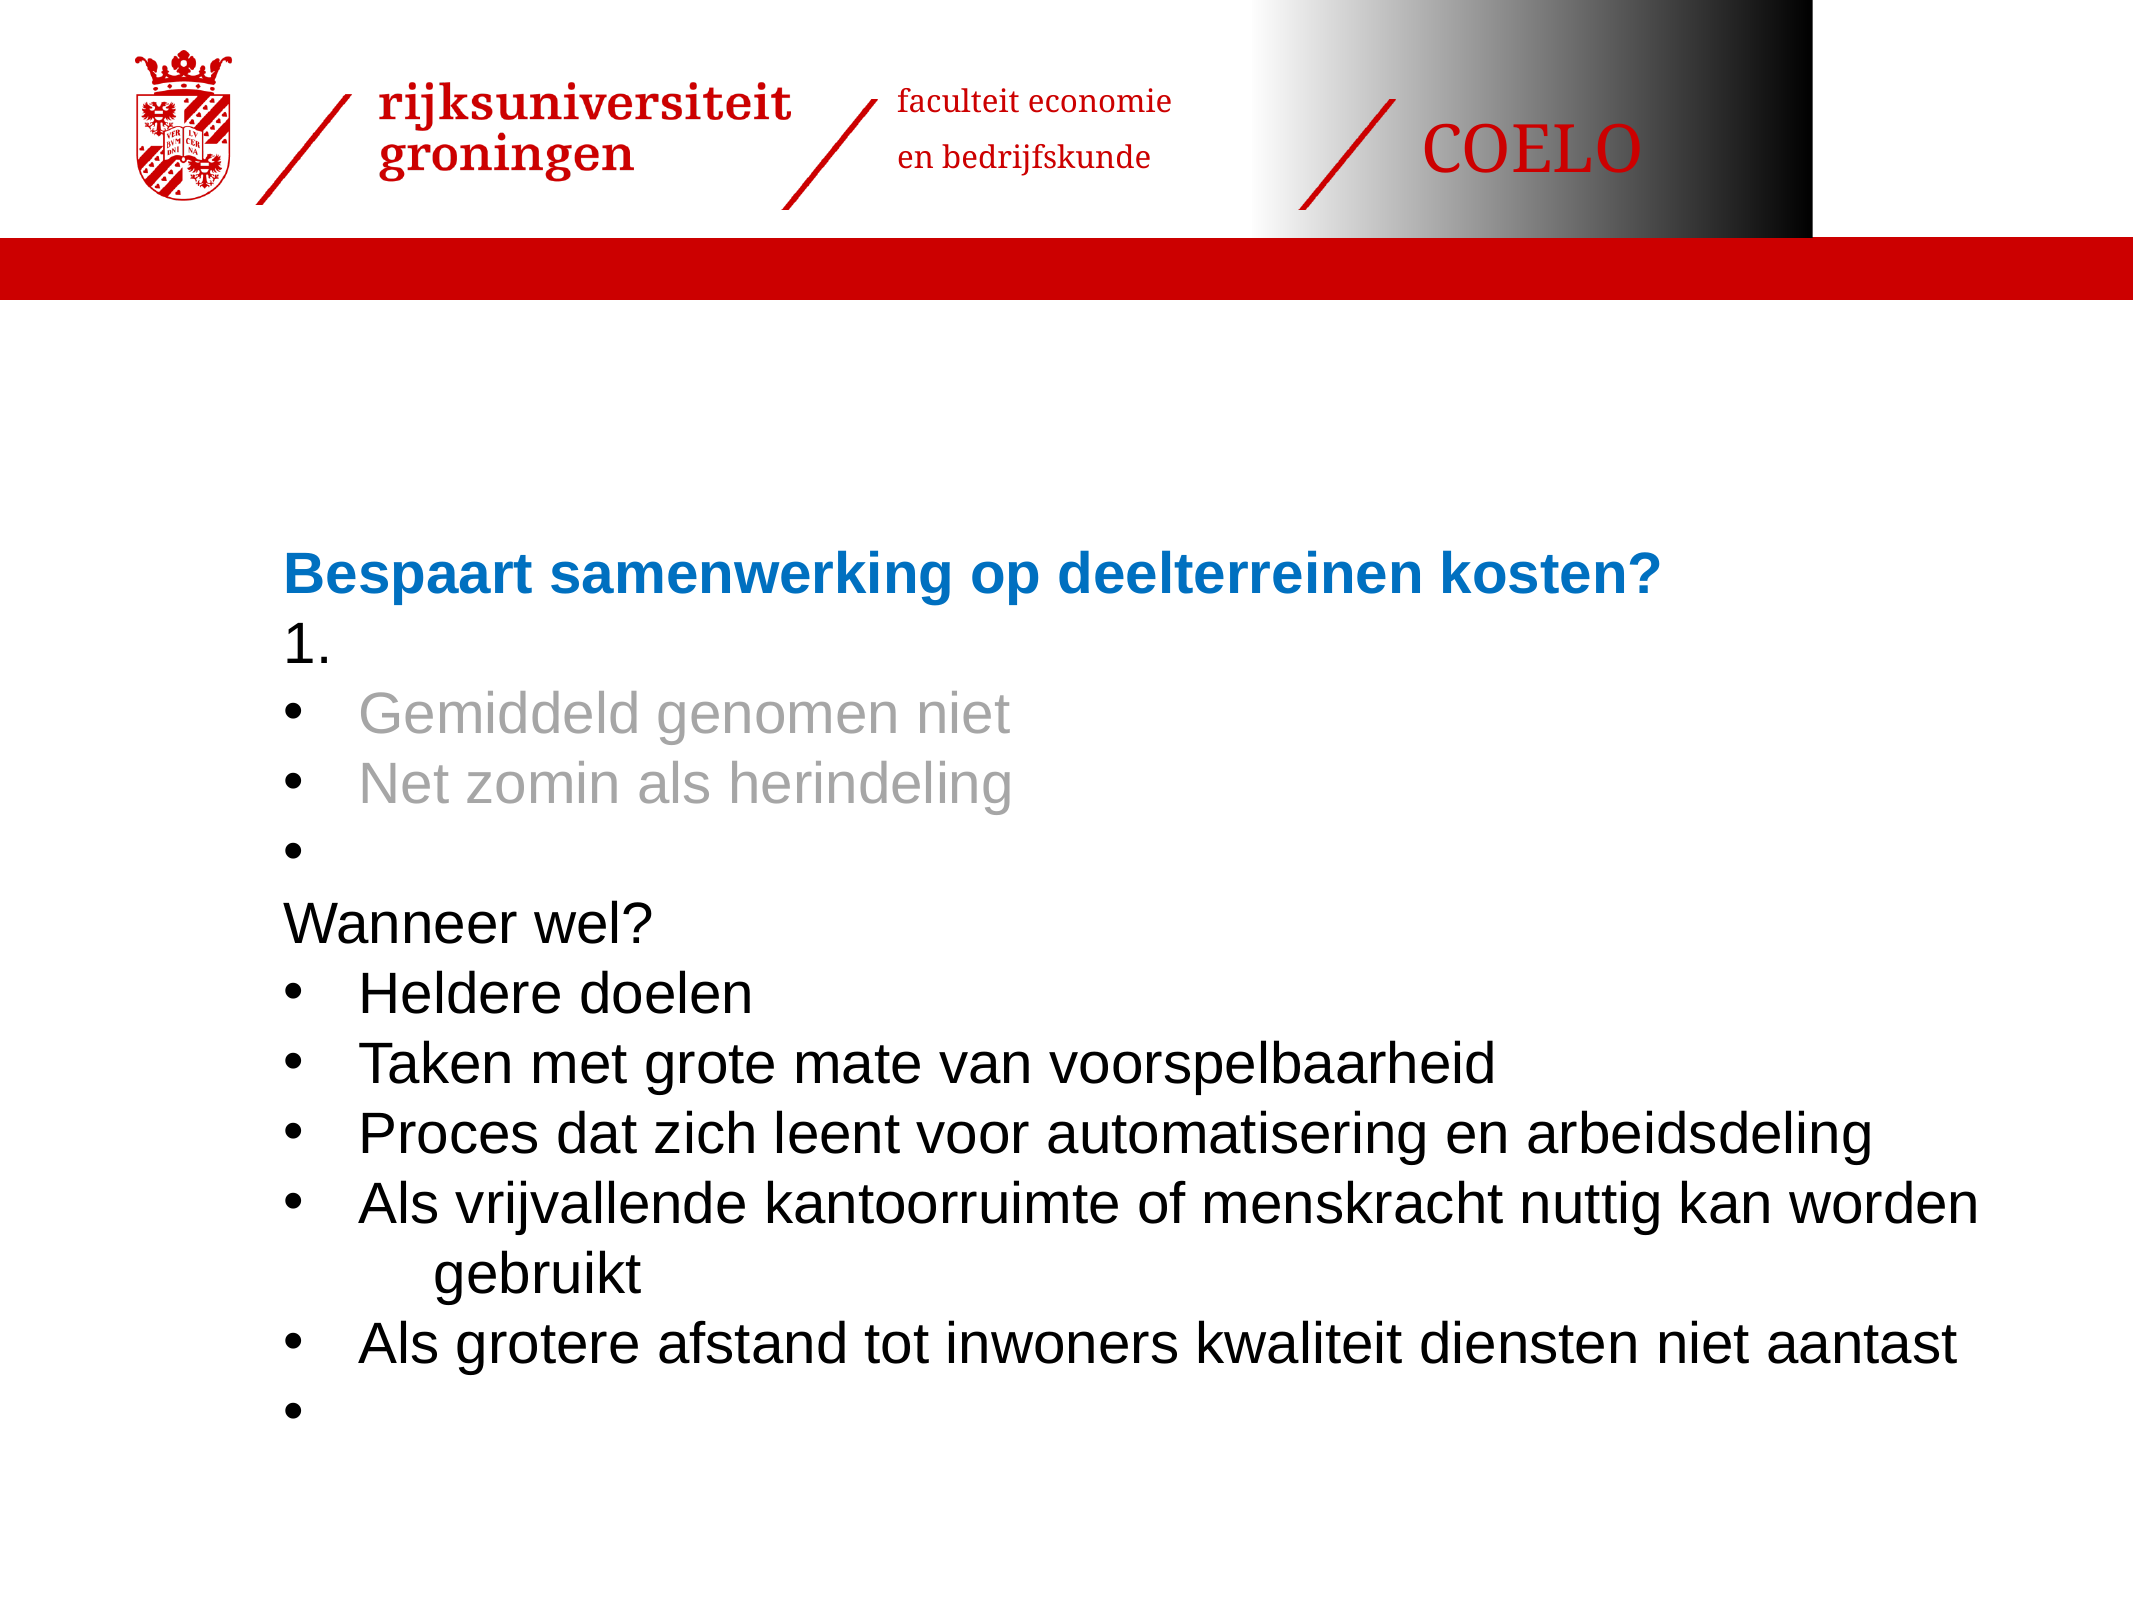

Bespaart samenwerking op deelterreinen kosten?
Gemiddeld genomen niet
Net zomin als herindeling
Wanneer wel?
Heldere doelen
Taken met grote mate van voorspelbaarheid
Proces dat zich leent voor automatisering en arbeidsdeling
Als vrijvallende kantoorruimte of menskracht nuttig kan worden gebruikt
Als grotere afstand tot inwoners kwaliteit diensten niet aantast